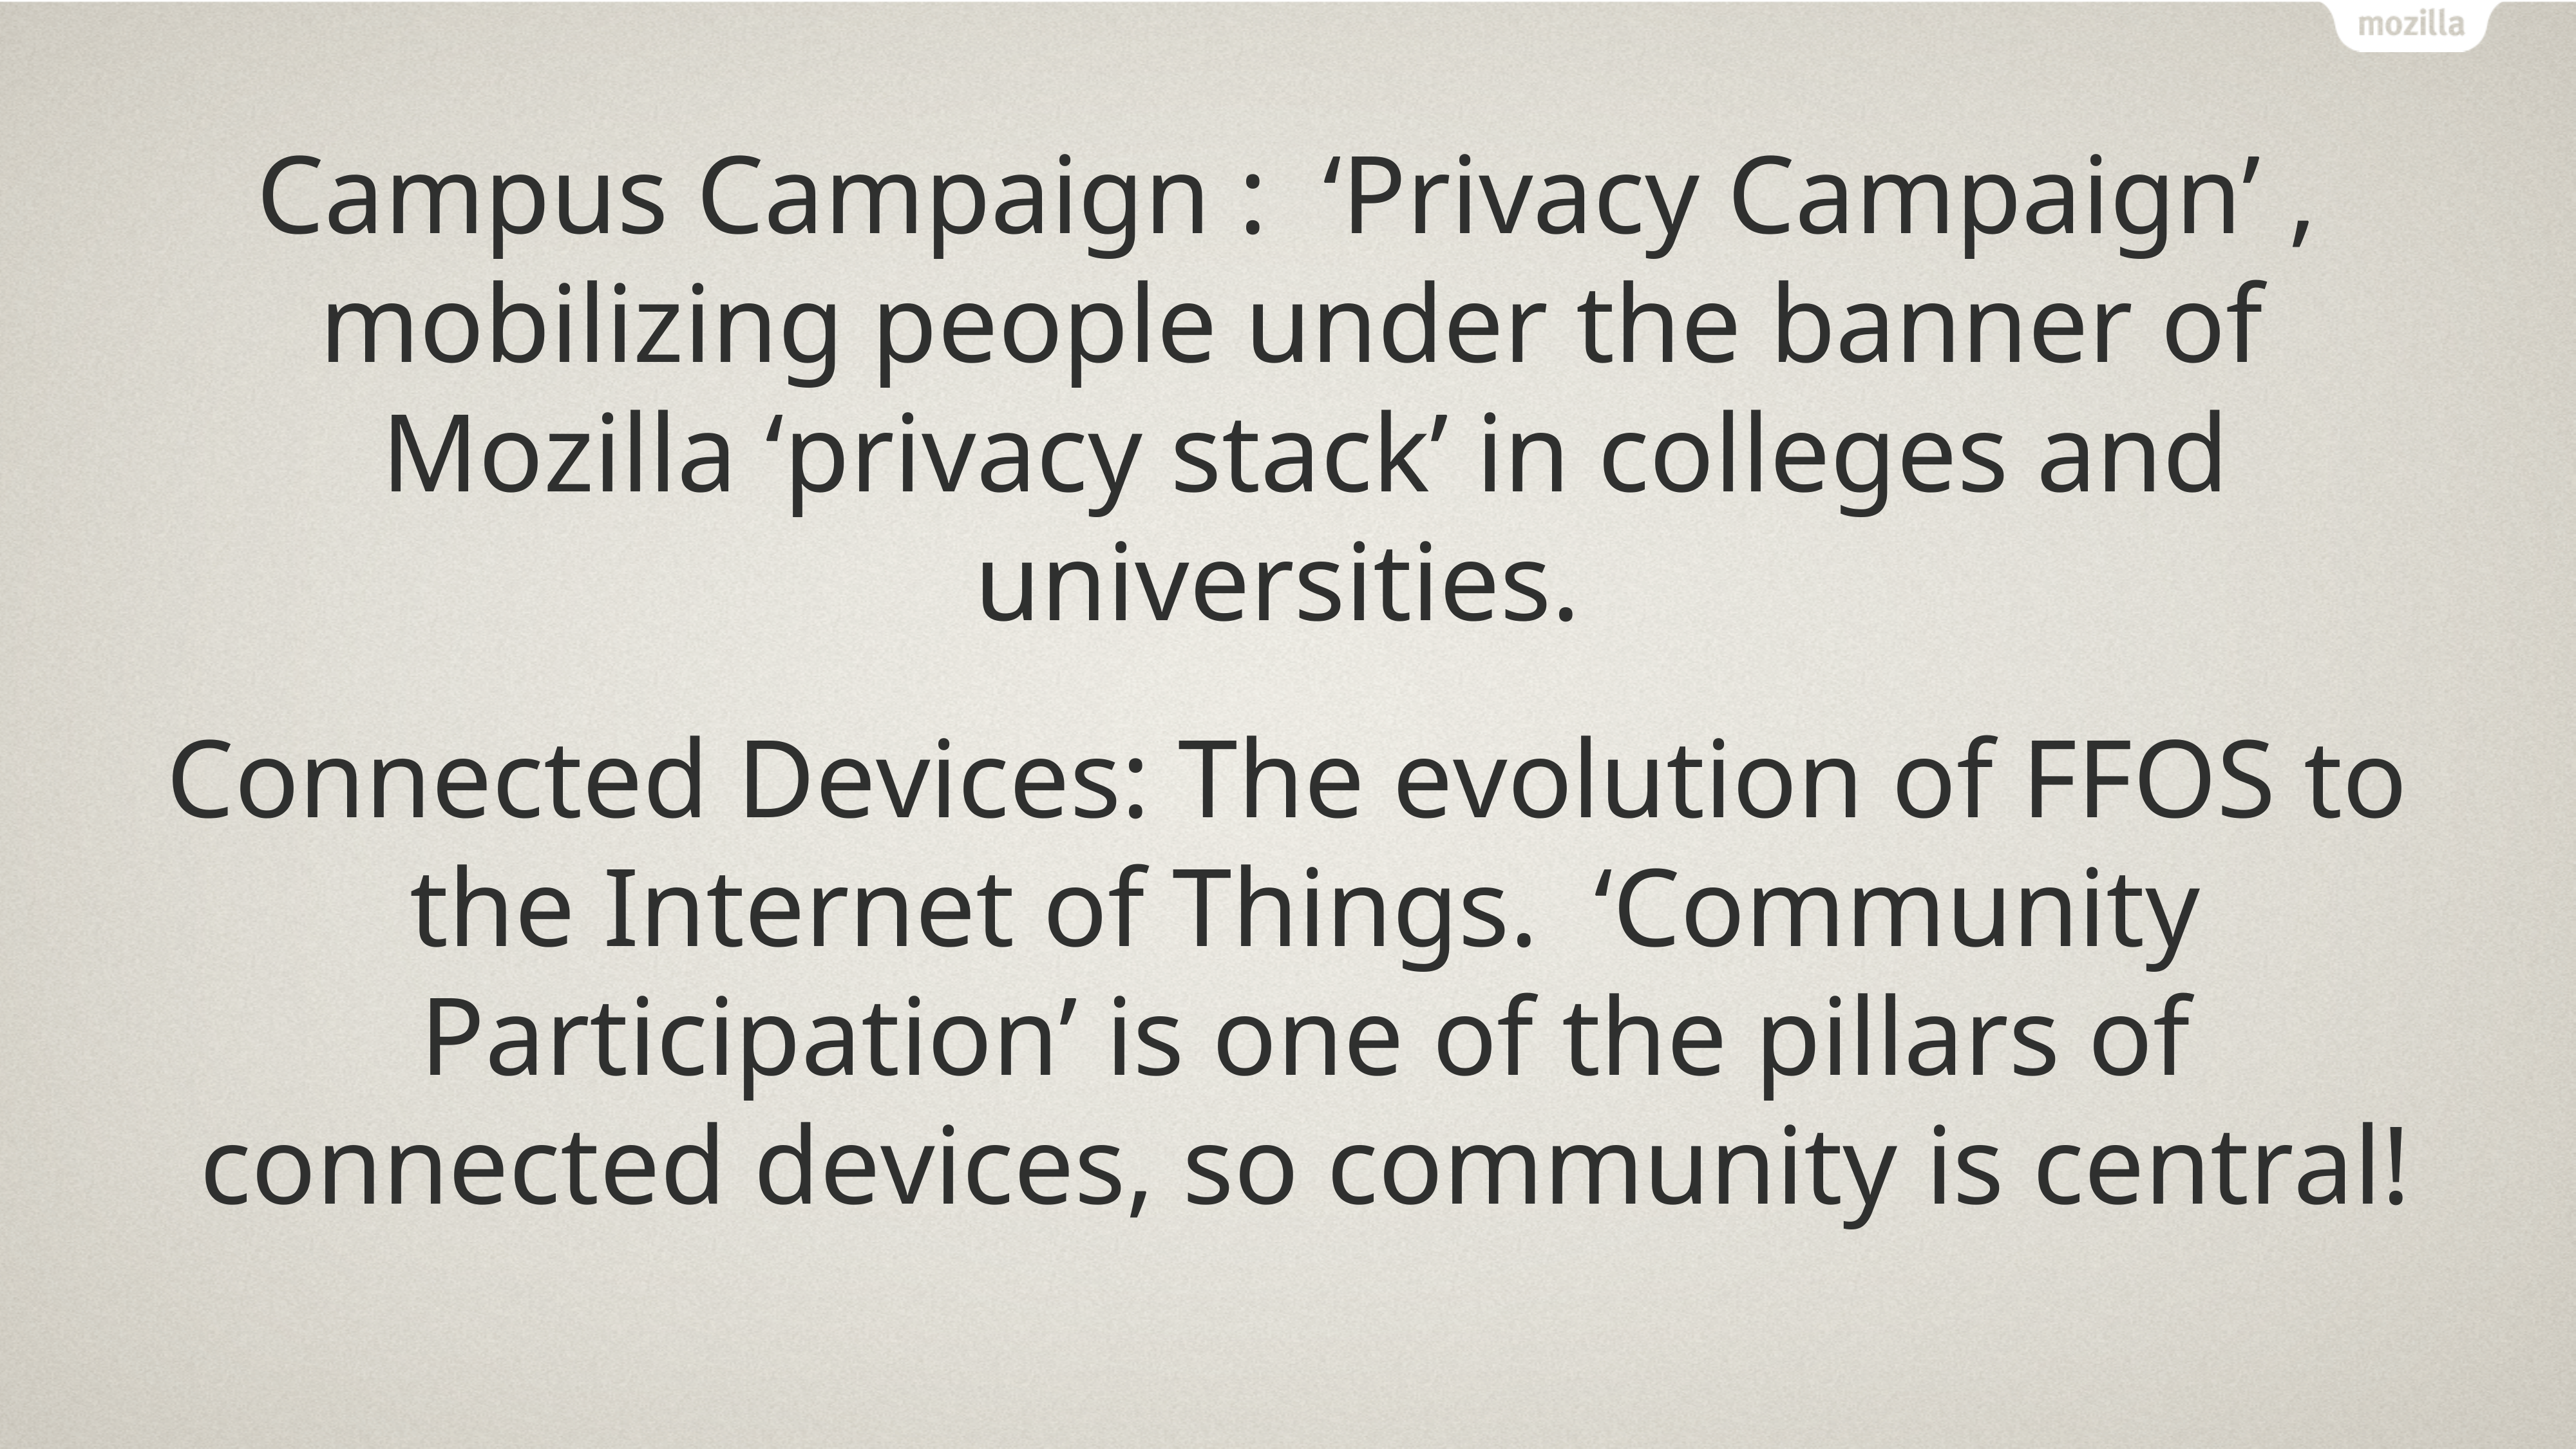

Campus Campaign : ‘Privacy Campaign’ , mobilizing people under the banner of Mozilla ‘privacy stack’ in colleges and universities.
Connected Devices: The evolution of FFOS to the Internet of Things. ‘Community Participation’ is one of the pillars of connected devices, so community is central!